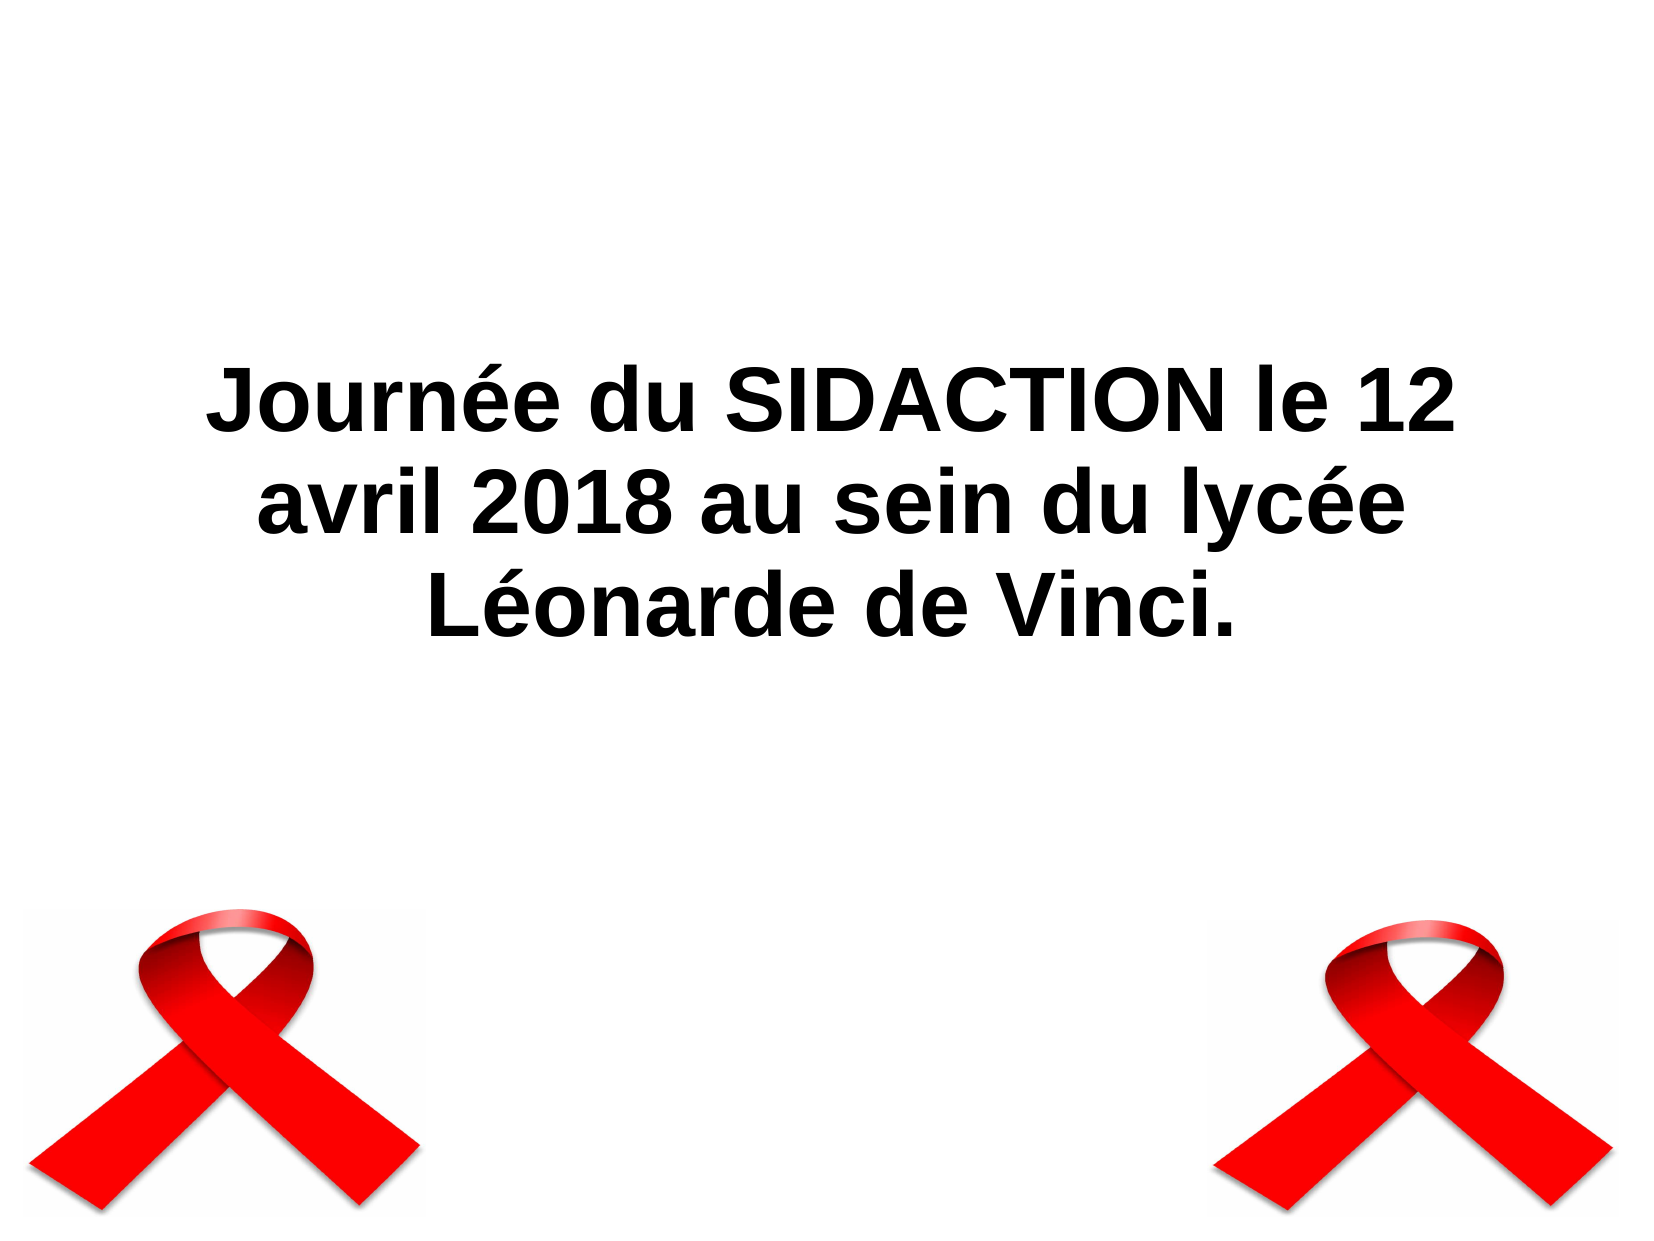

# Journée du SIDACTION le 12 avril 2018 au sein du lycée Léonarde de Vinci.